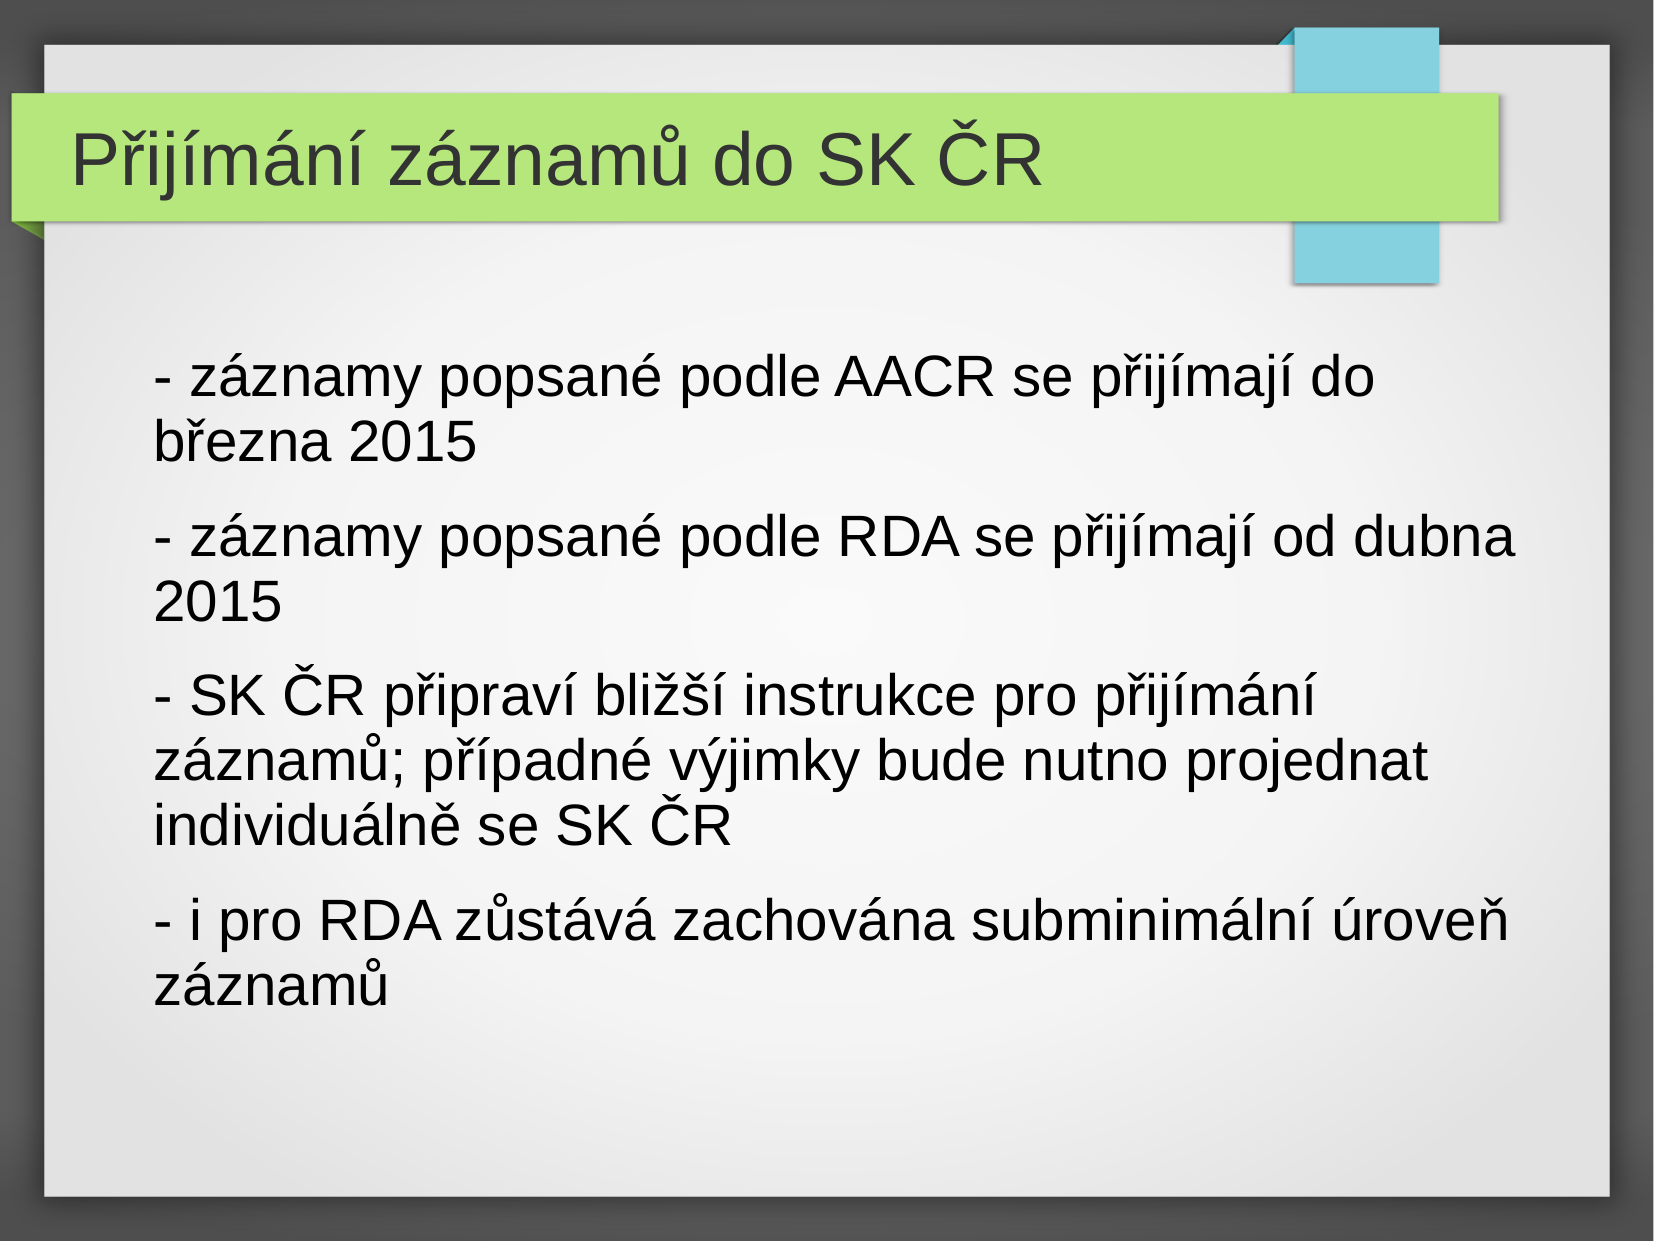

# Přijímání záznamů do SK ČR
- záznamy popsané podle AACR se přijímají do března 2015
- záznamy popsané podle RDA se přijímají od dubna 2015
- SK ČR připraví bližší instrukce pro přijímání záznamů; případné výjimky bude nutno projednat individuálně se SK ČR
- i pro RDA zůstává zachována subminimální úroveň záznamů